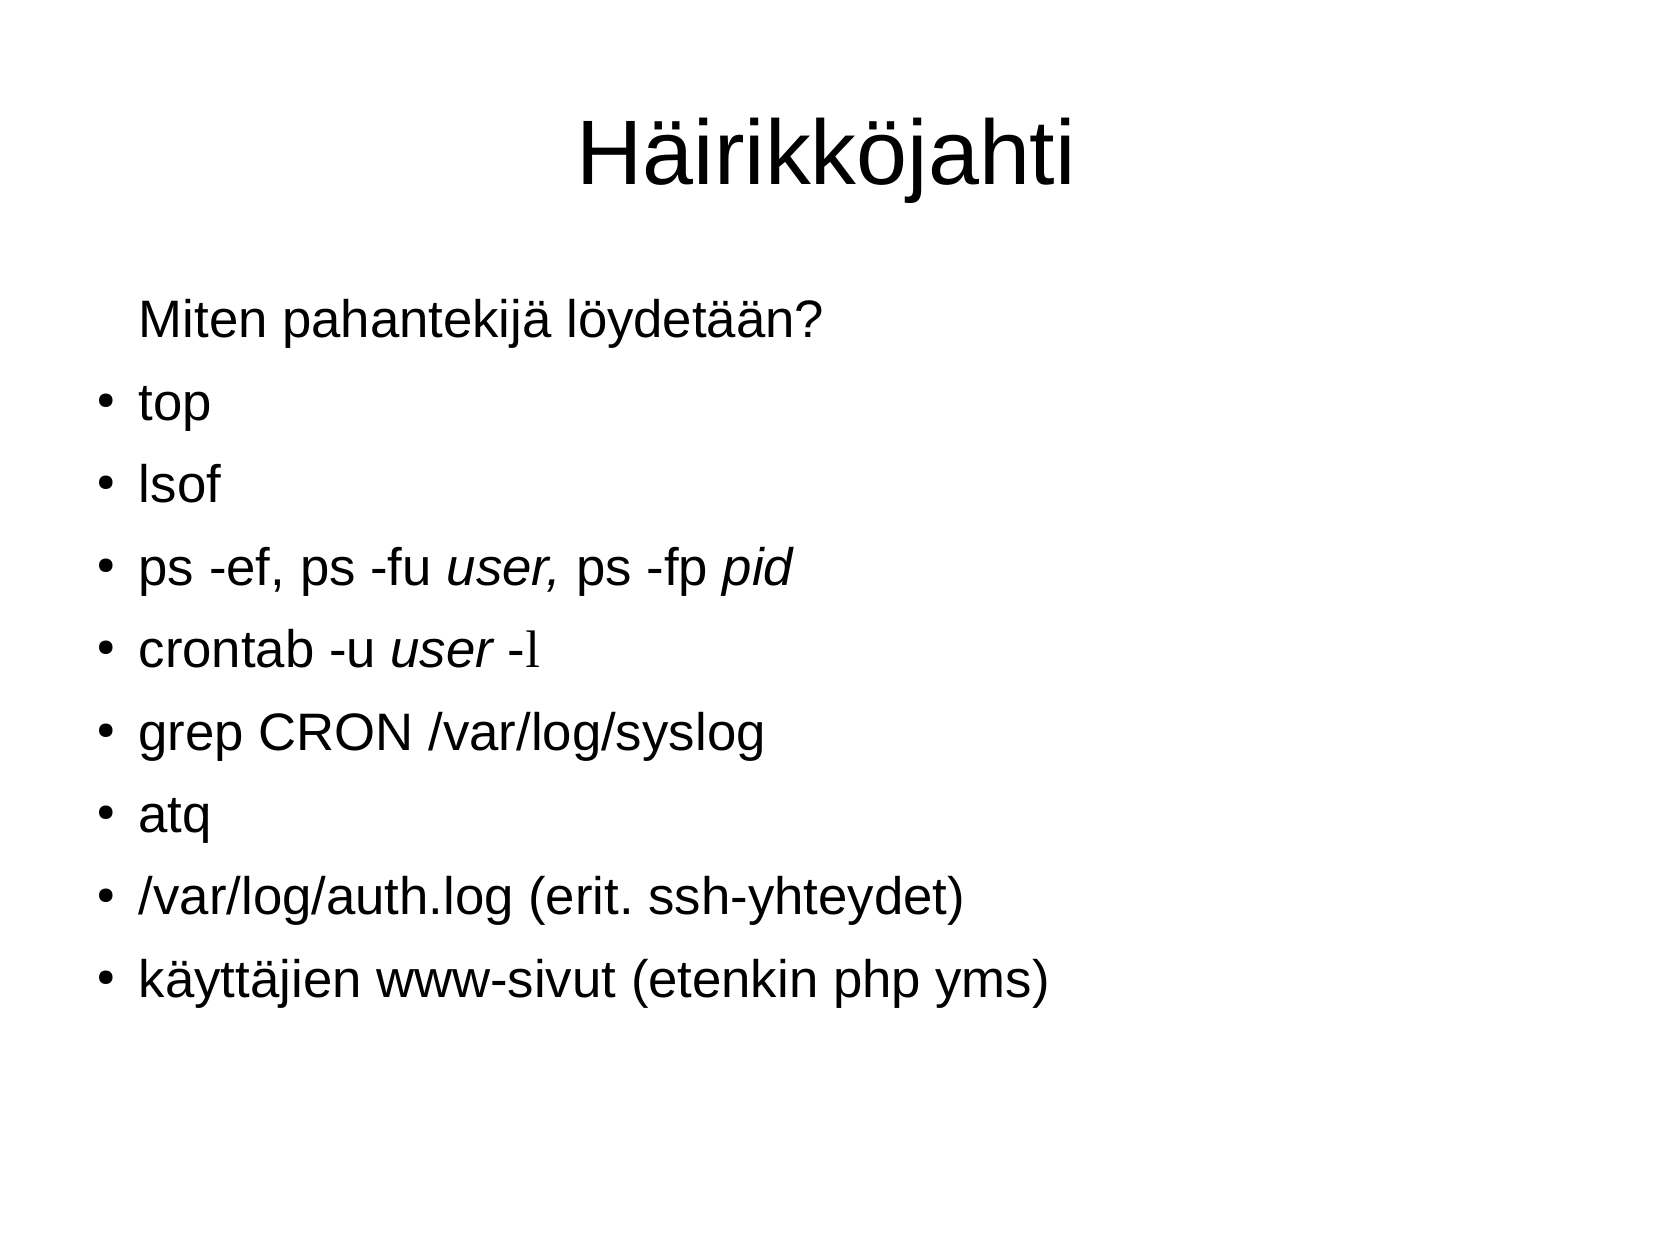

# Häirikköjahti
Miten pahantekijä löydetään?
top
lsof
ps -ef, ps -fu user, ps -fp pid
crontab -u user -l
grep CRON /var/log/syslog
atq
/var/log/auth.log (erit. ssh-yhteydet)
käyttäjien www-sivut (etenkin php yms)